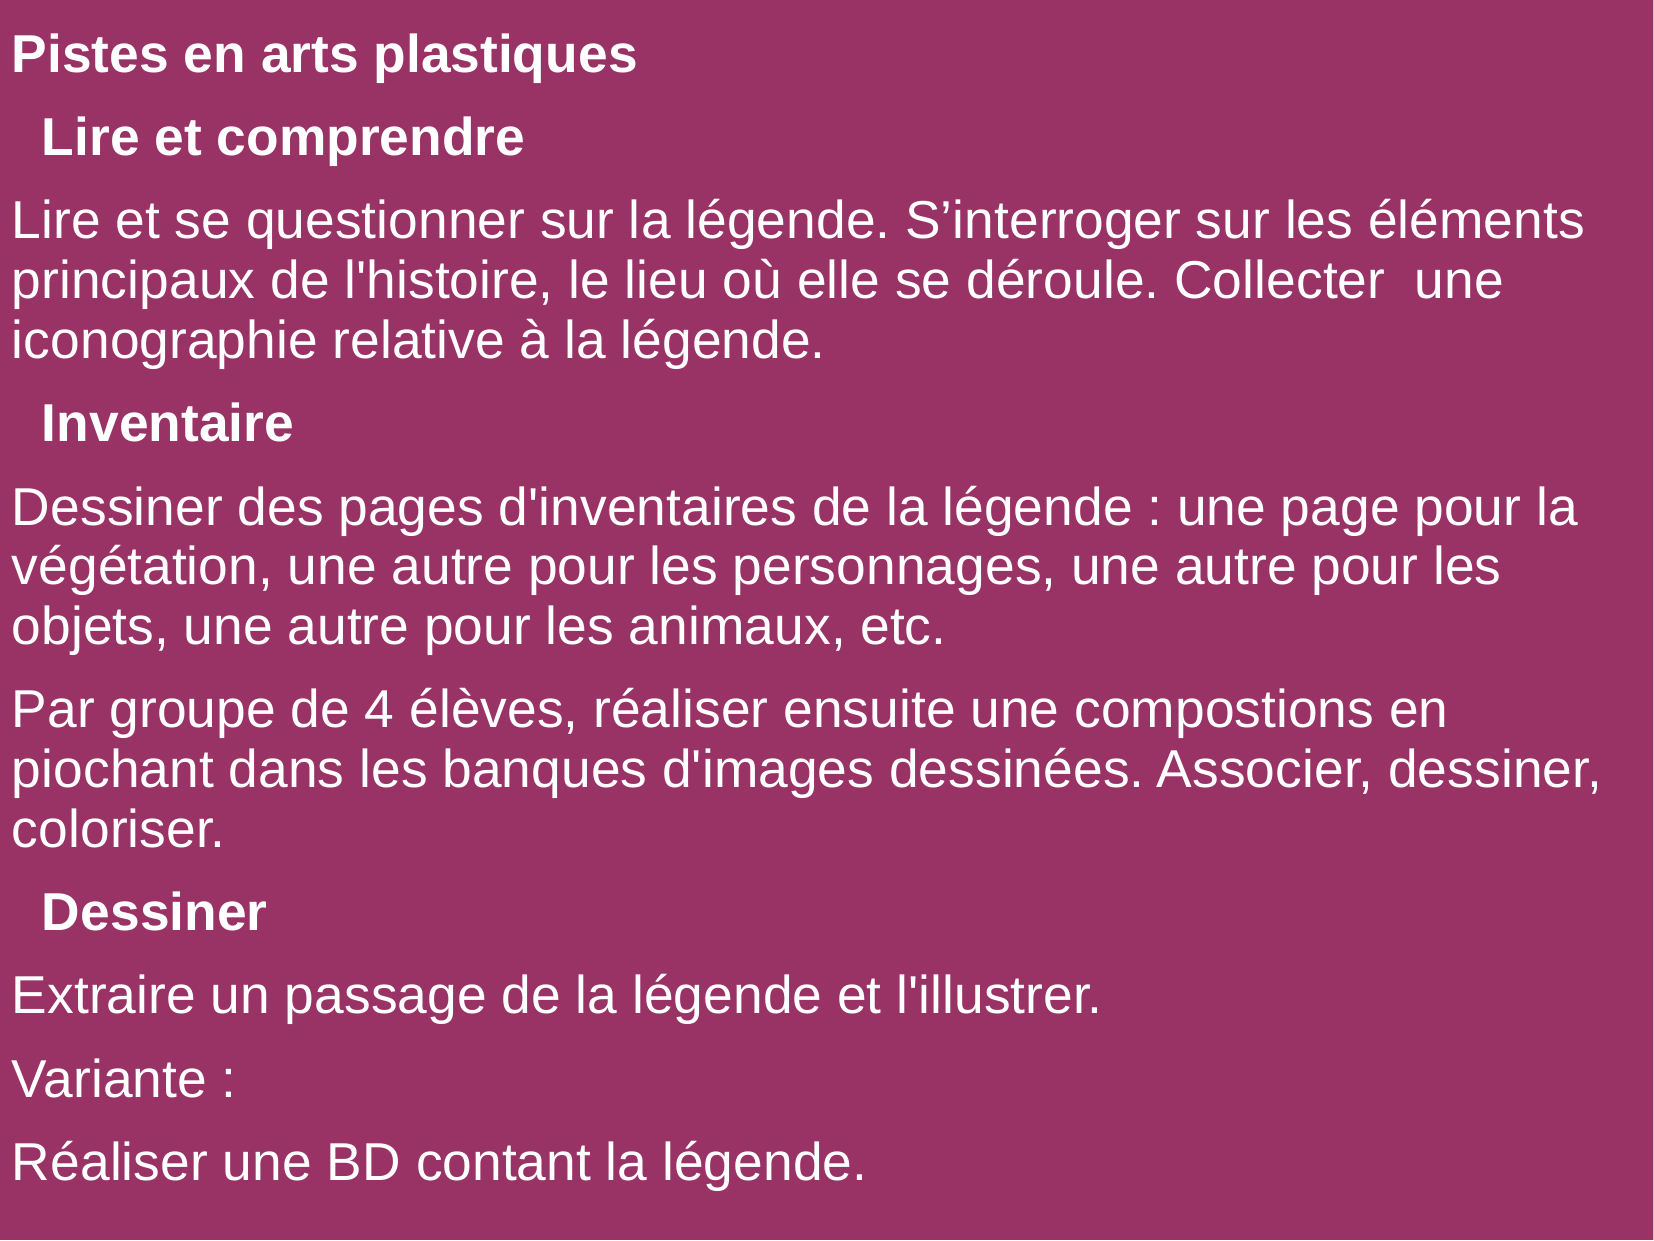

# Pistes en arts plastiques
Lire et comprendre
Lire et se questionner sur la légende. S’interroger sur les éléments principaux de l'histoire, le lieu où elle se déroule. Collecter une iconographie relative à la légende.
Inventaire
Dessiner des pages d'inventaires de la légende : une page pour la végétation, une autre pour les personnages, une autre pour les objets, une autre pour les animaux, etc.
Par groupe de 4 élèves, réaliser ensuite une compostions en piochant dans les banques d'images dessinées. Associer, dessiner, coloriser.
Dessiner
Extraire un passage de la légende et l'illustrer.
Variante :
Réaliser une BD contant la légende.